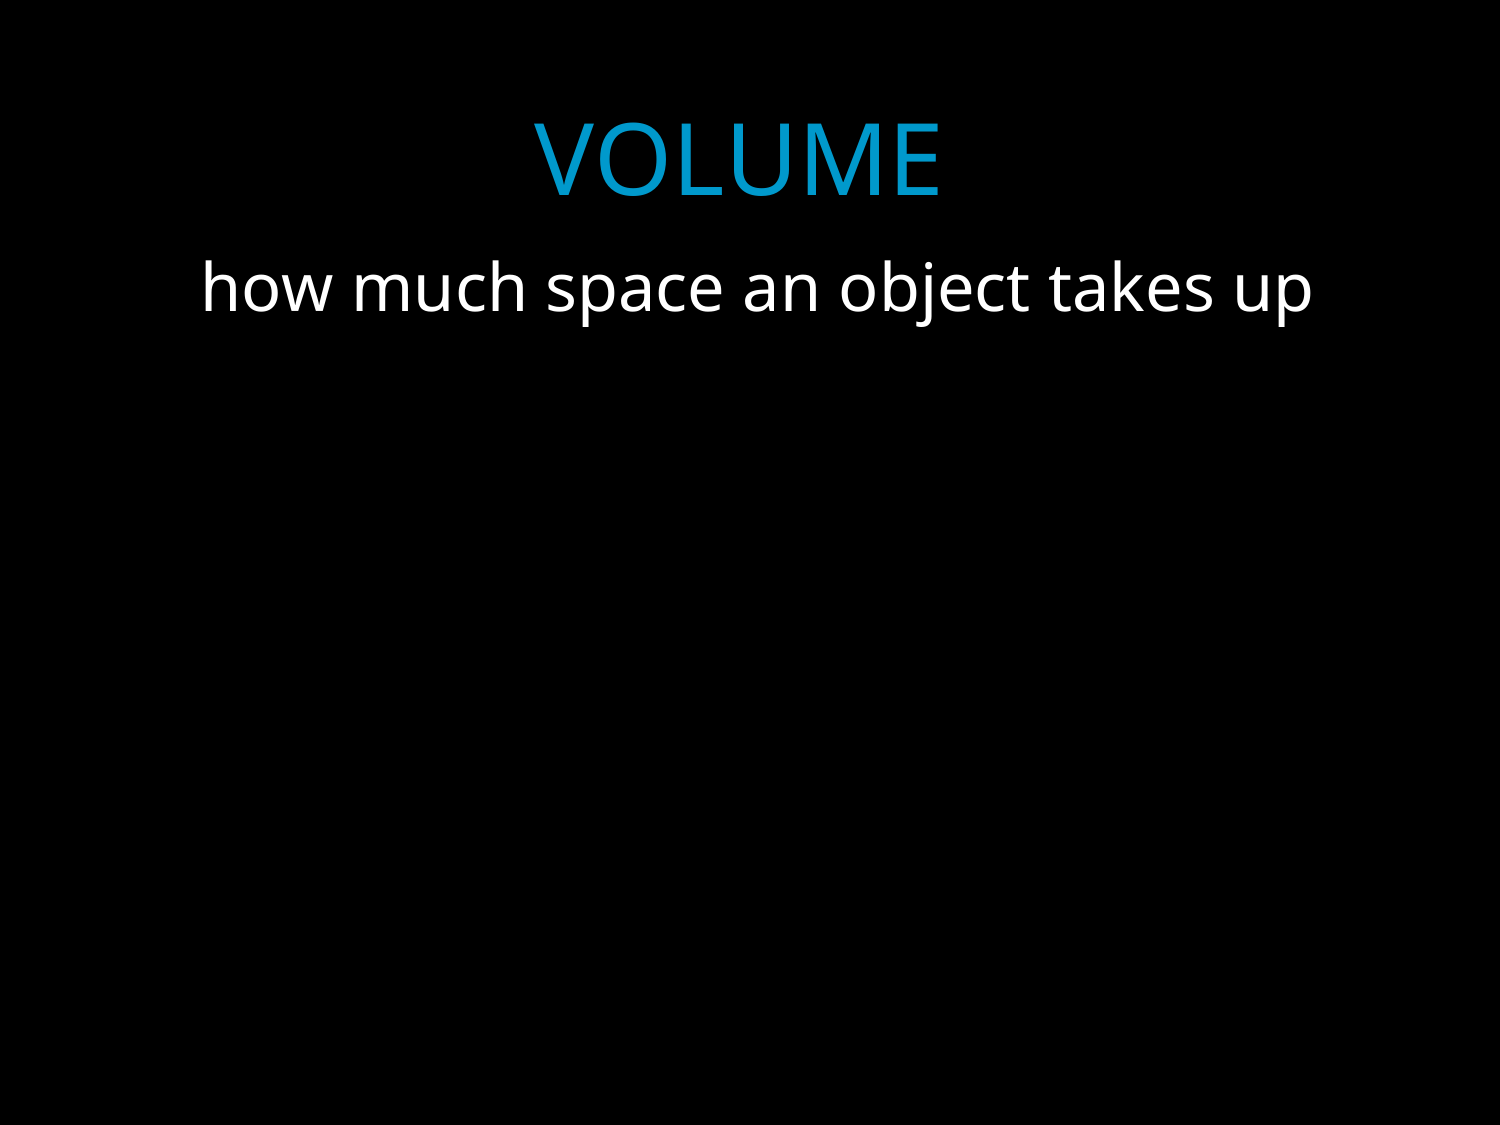

VOLUME
how much space an object takes up